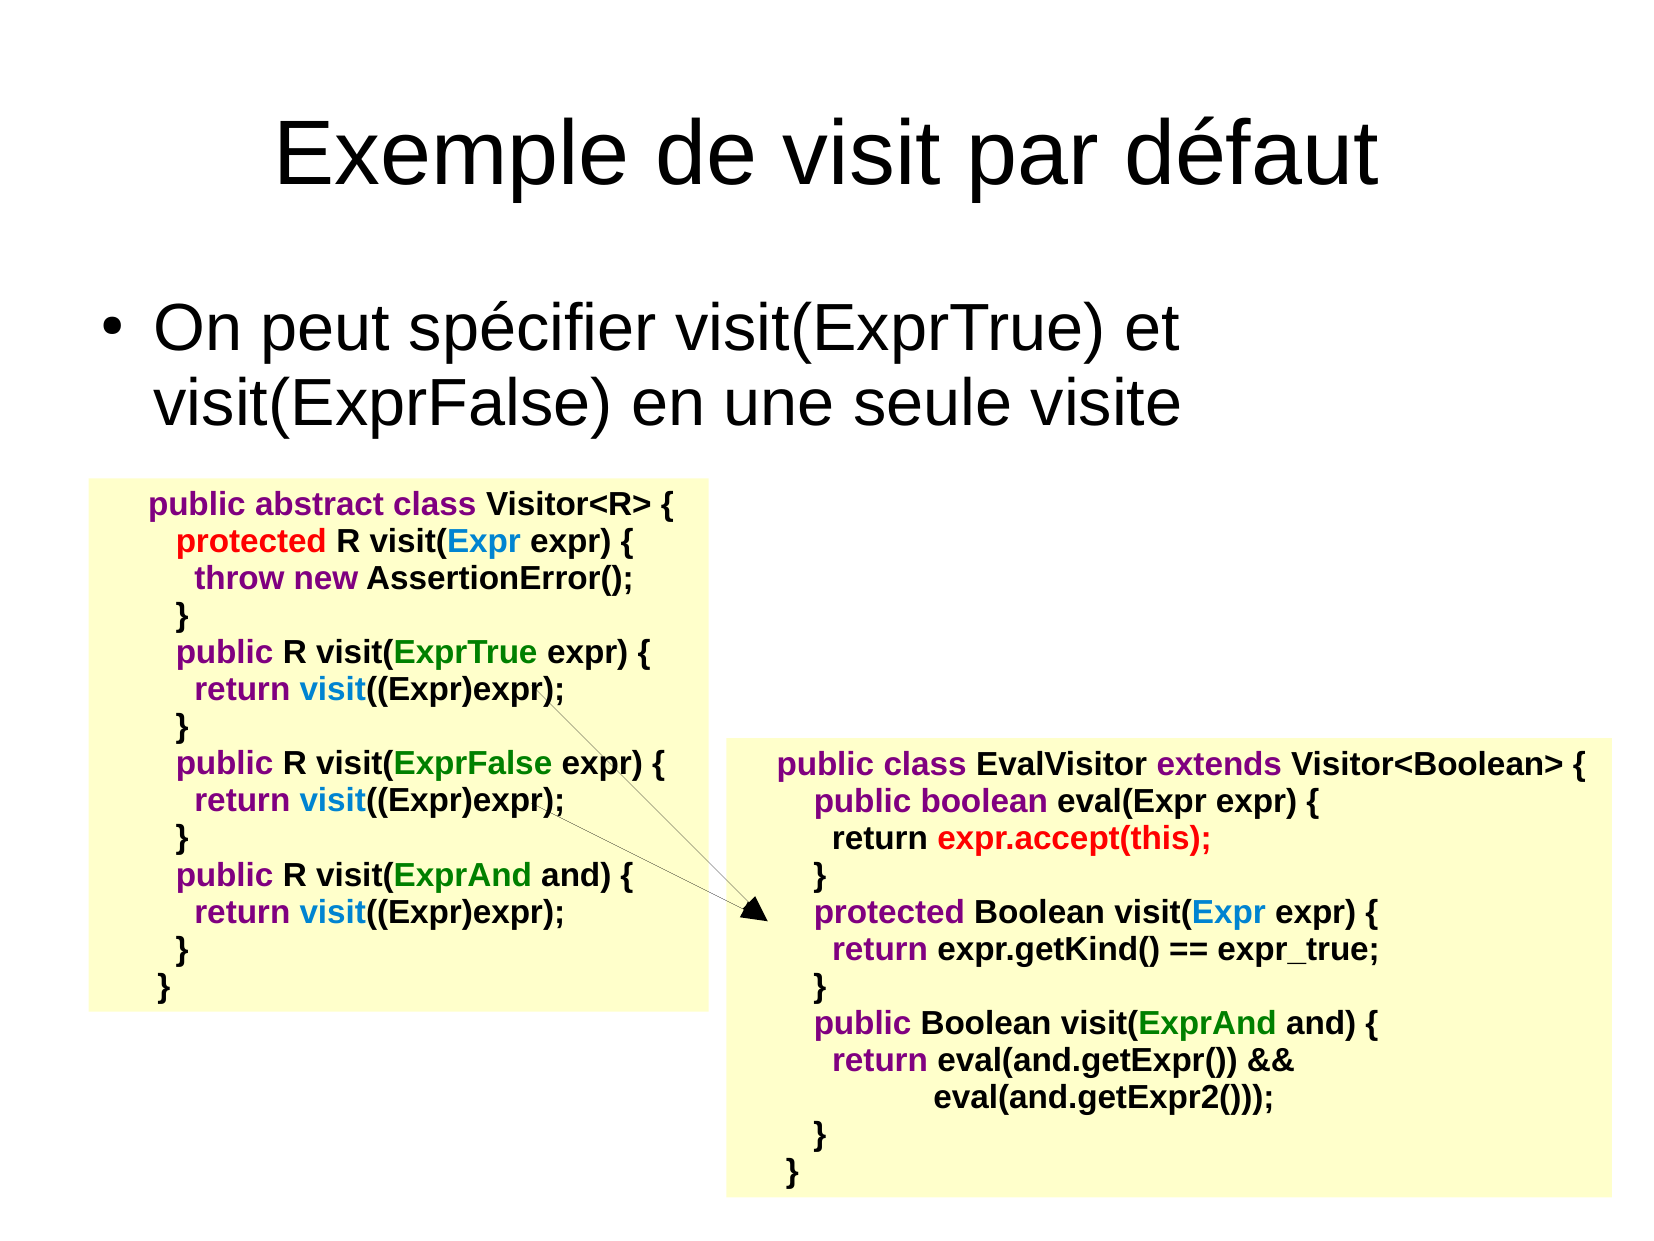

# Exemple de visit par défaut
On peut spécifier visit(ExprTrue) et visit(ExprFalse) en une seule visite
 public abstract class Visitor<R> {
 protected R visit(Expr expr) {
 throw new AssertionError();
 }
 public R visit(ExprTrue expr) {
 return visit((Expr)expr);
 }
 public R visit(ExprFalse expr) {
 return visit((Expr)expr);
 }
 public R visit(ExprAnd and) {
 return visit((Expr)expr);
 }
 }
public class EvalVisitor extends Visitor<Boolean> {
 public boolean eval(Expr expr) {
 return expr.accept(this);
 }
 protected Boolean visit(Expr expr) {
 return expr.getKind() == expr_true;
 }
 public Boolean visit(ExprAnd and) {
 return eval(and.getExpr()) &&
 eval(and.getExpr2()));
 }
 }